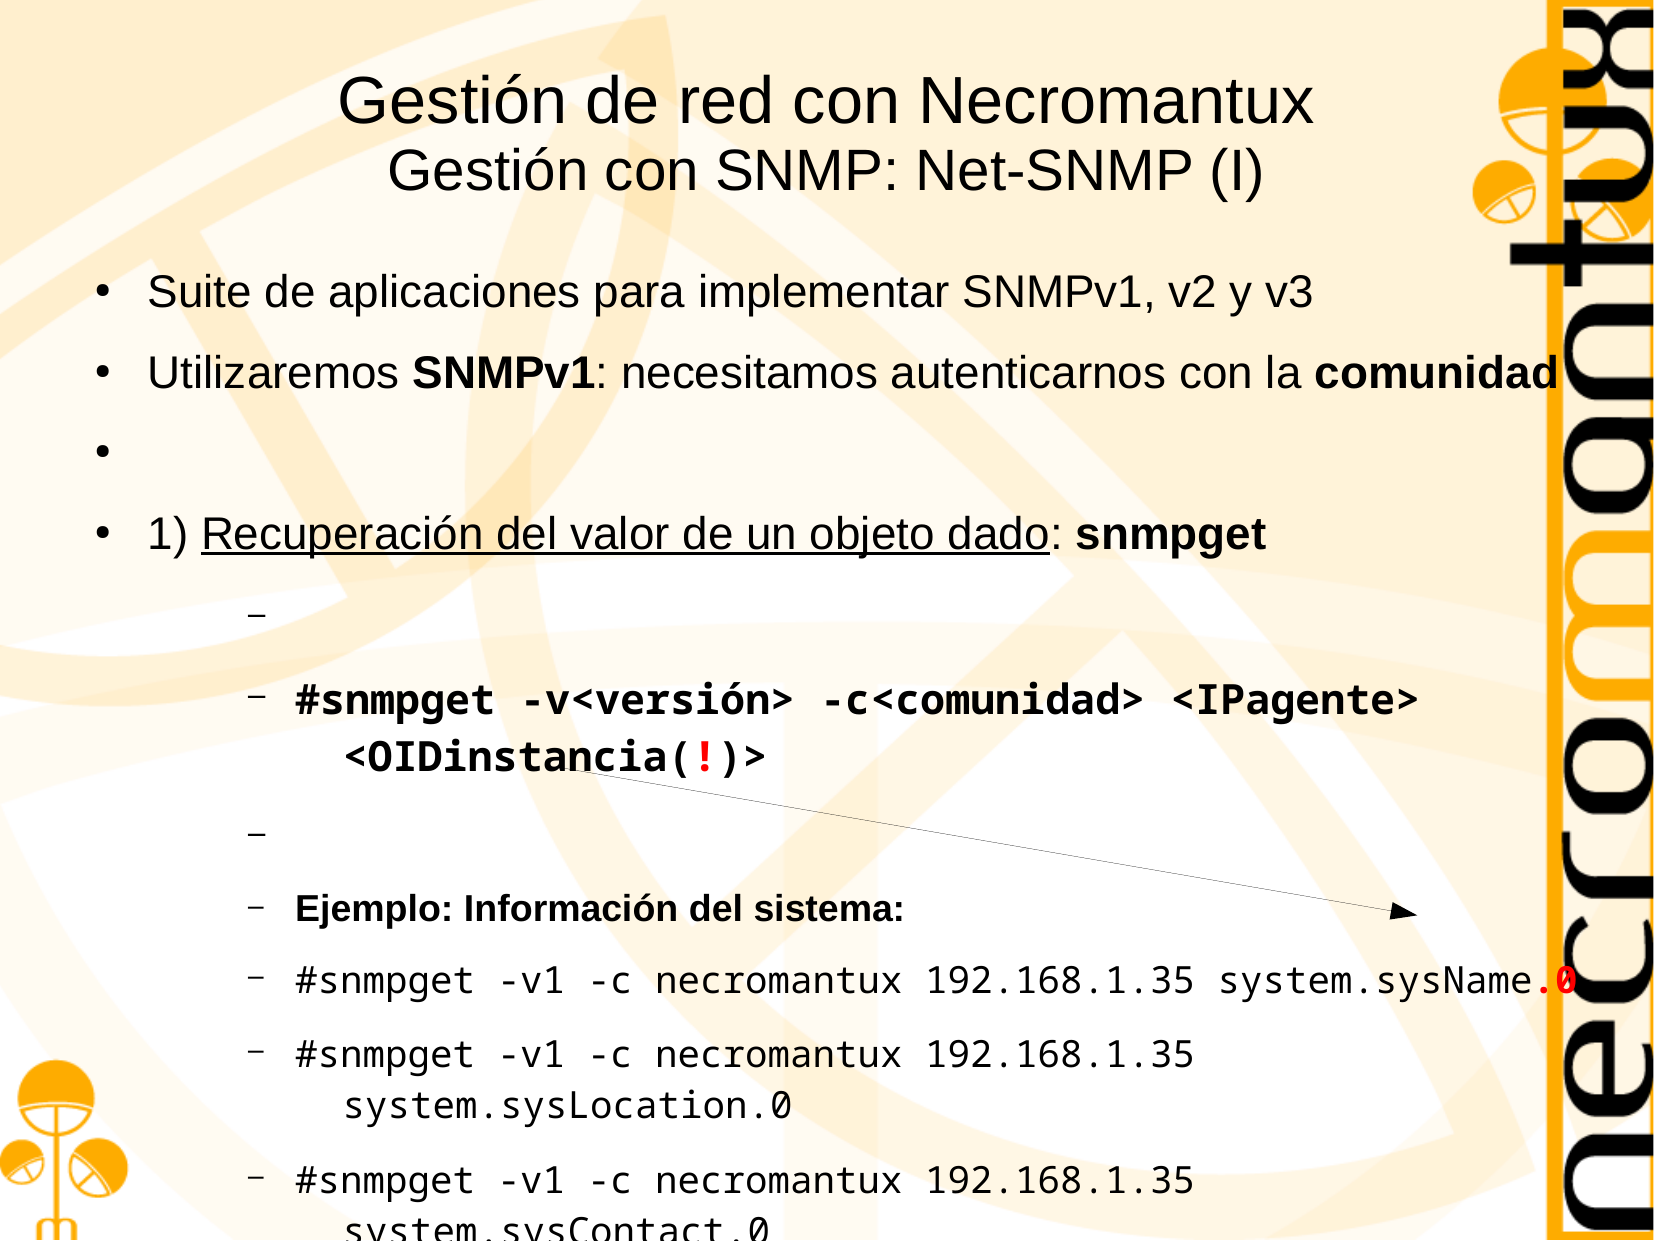

# Gestión de red con Necromantux Gestión con SNMP: Net-SNMP (I)
Suite de aplicaciones para implementar SNMPv1, v2 y v3
Utilizaremos SNMPv1: necesitamos autenticarnos con la comunidad
1) Recuperación del valor de un objeto dado: snmpget
#snmpget -v<versión> -c<comunidad> <IPagente> <OIDinstancia(!)>
Ejemplo: Información del sistema:
#snmpget -v1 -c necromantux 192.168.1.35 system.sysName.0
#snmpget -v1 -c necromantux 192.168.1.35 system.sysLocation.0
#snmpget -v1 -c necromantux 192.168.1.35 system.sysContact.0
#snmpget -v1 -c necromantux 192.168.1.35 system.sysServices.0